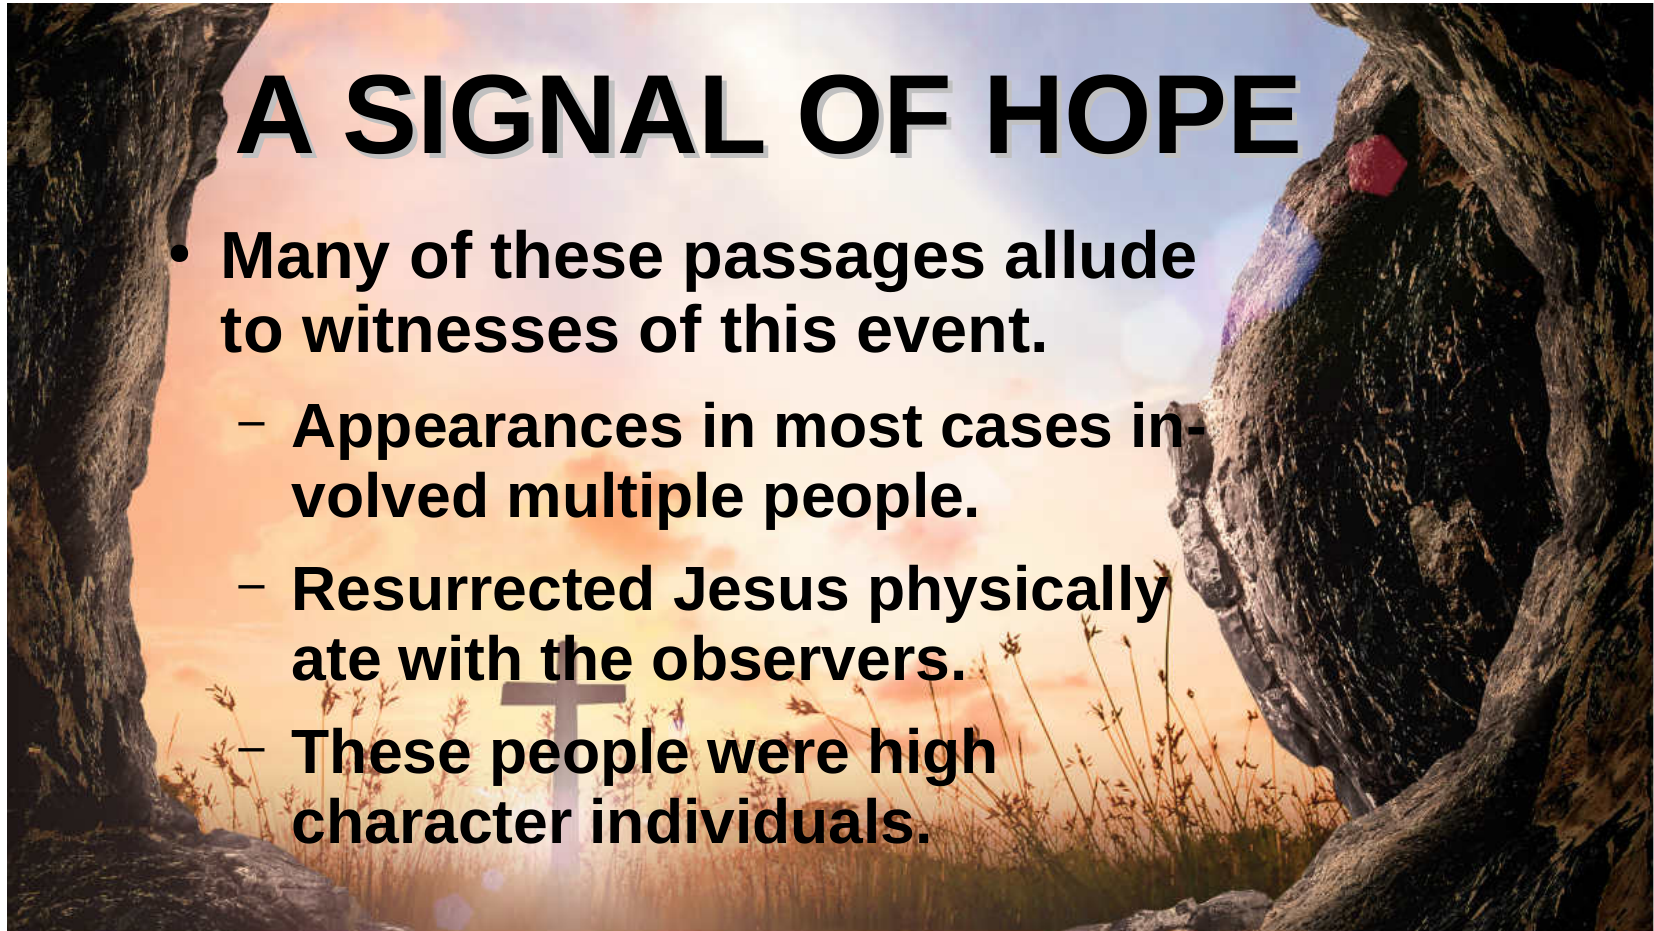

# A SIGNAL OF HOPE
Many of these passages allude to witnesses of this event.
Appearances in most cases in-volved multiple people.
Resurrected Jesus physically ate with the observers.
These people were high character individuals.